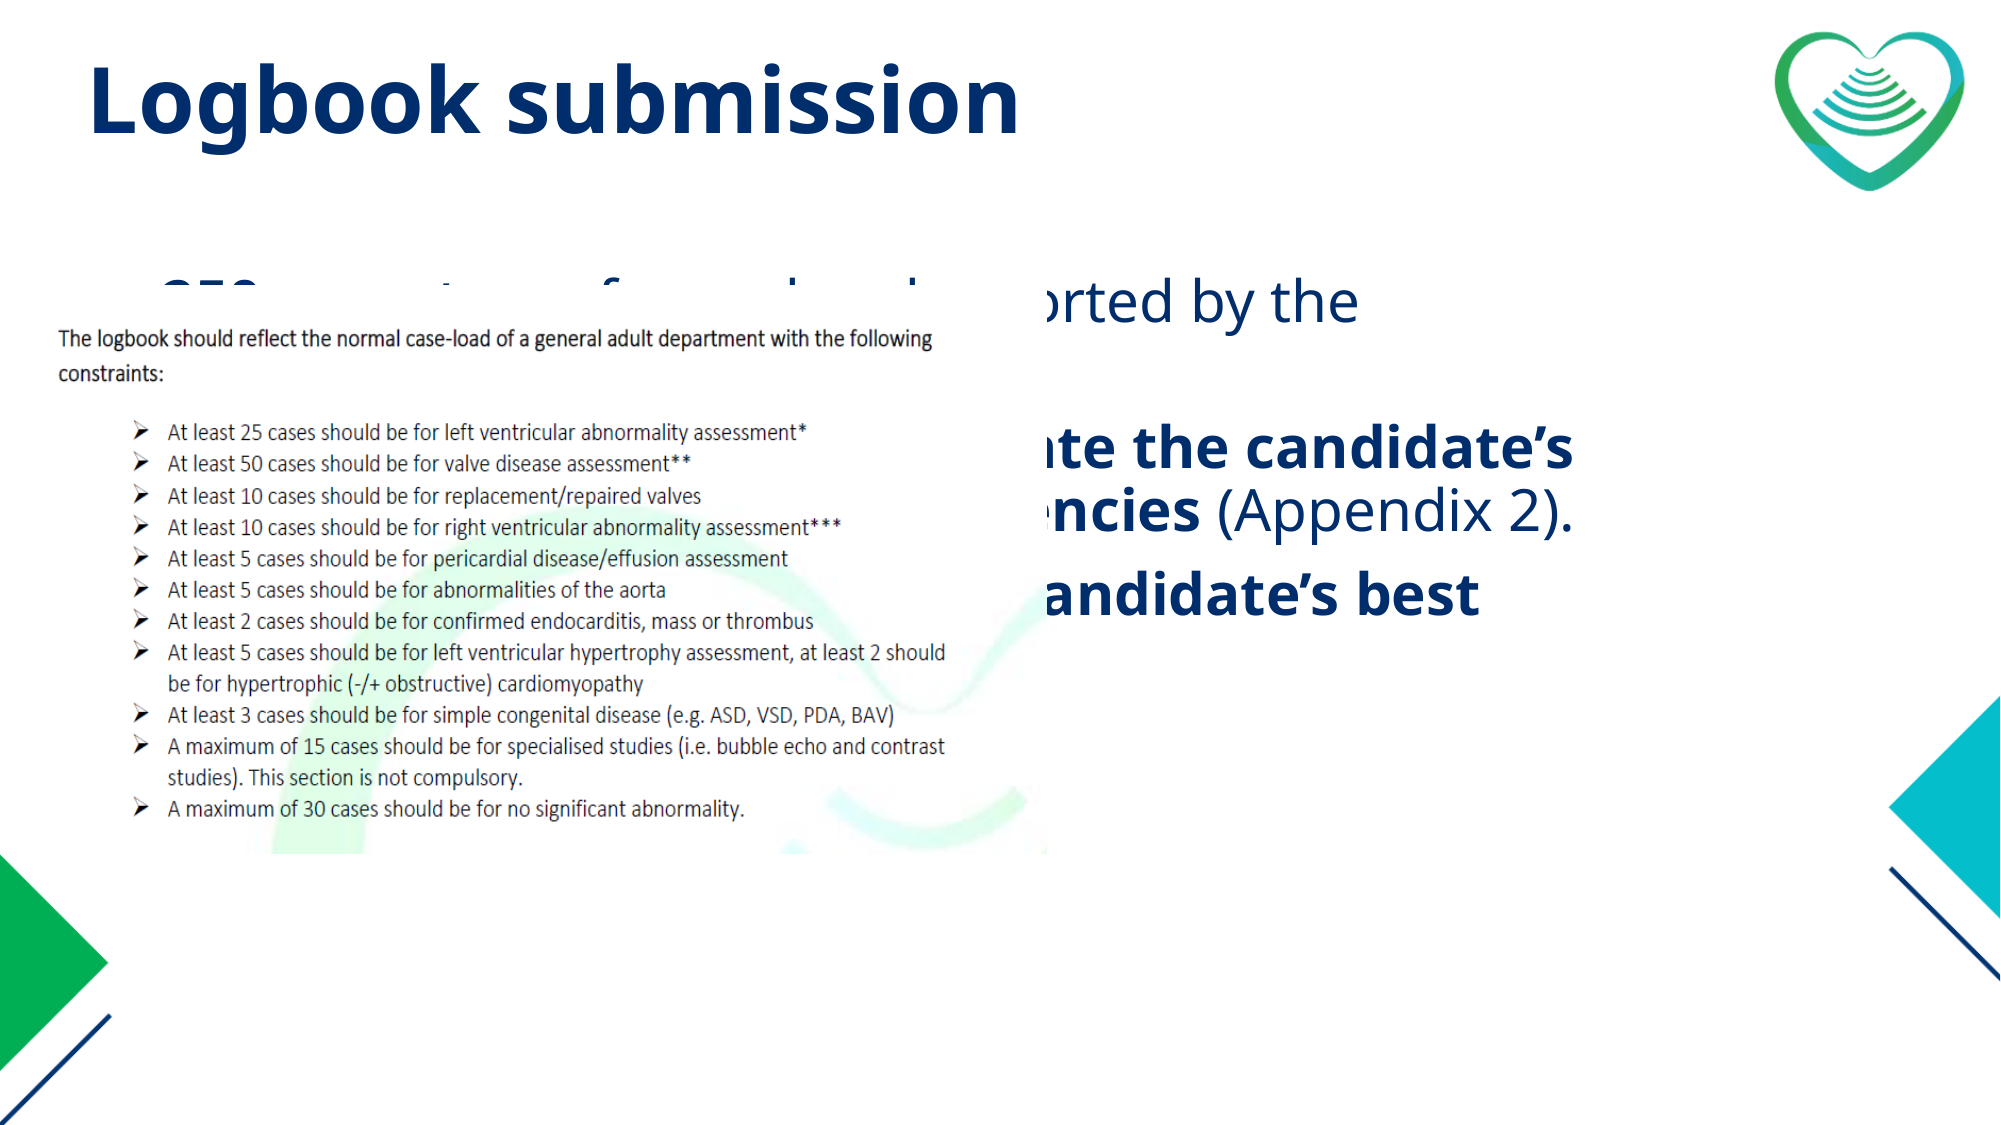

# Logbook submission
250 reports performed and reported by the candidate.
The logbook should demonstrate the candidate’s ability to meet BSE competencies (Appendix 2).
The logbook should reflect the candidate’s best clinical practice.